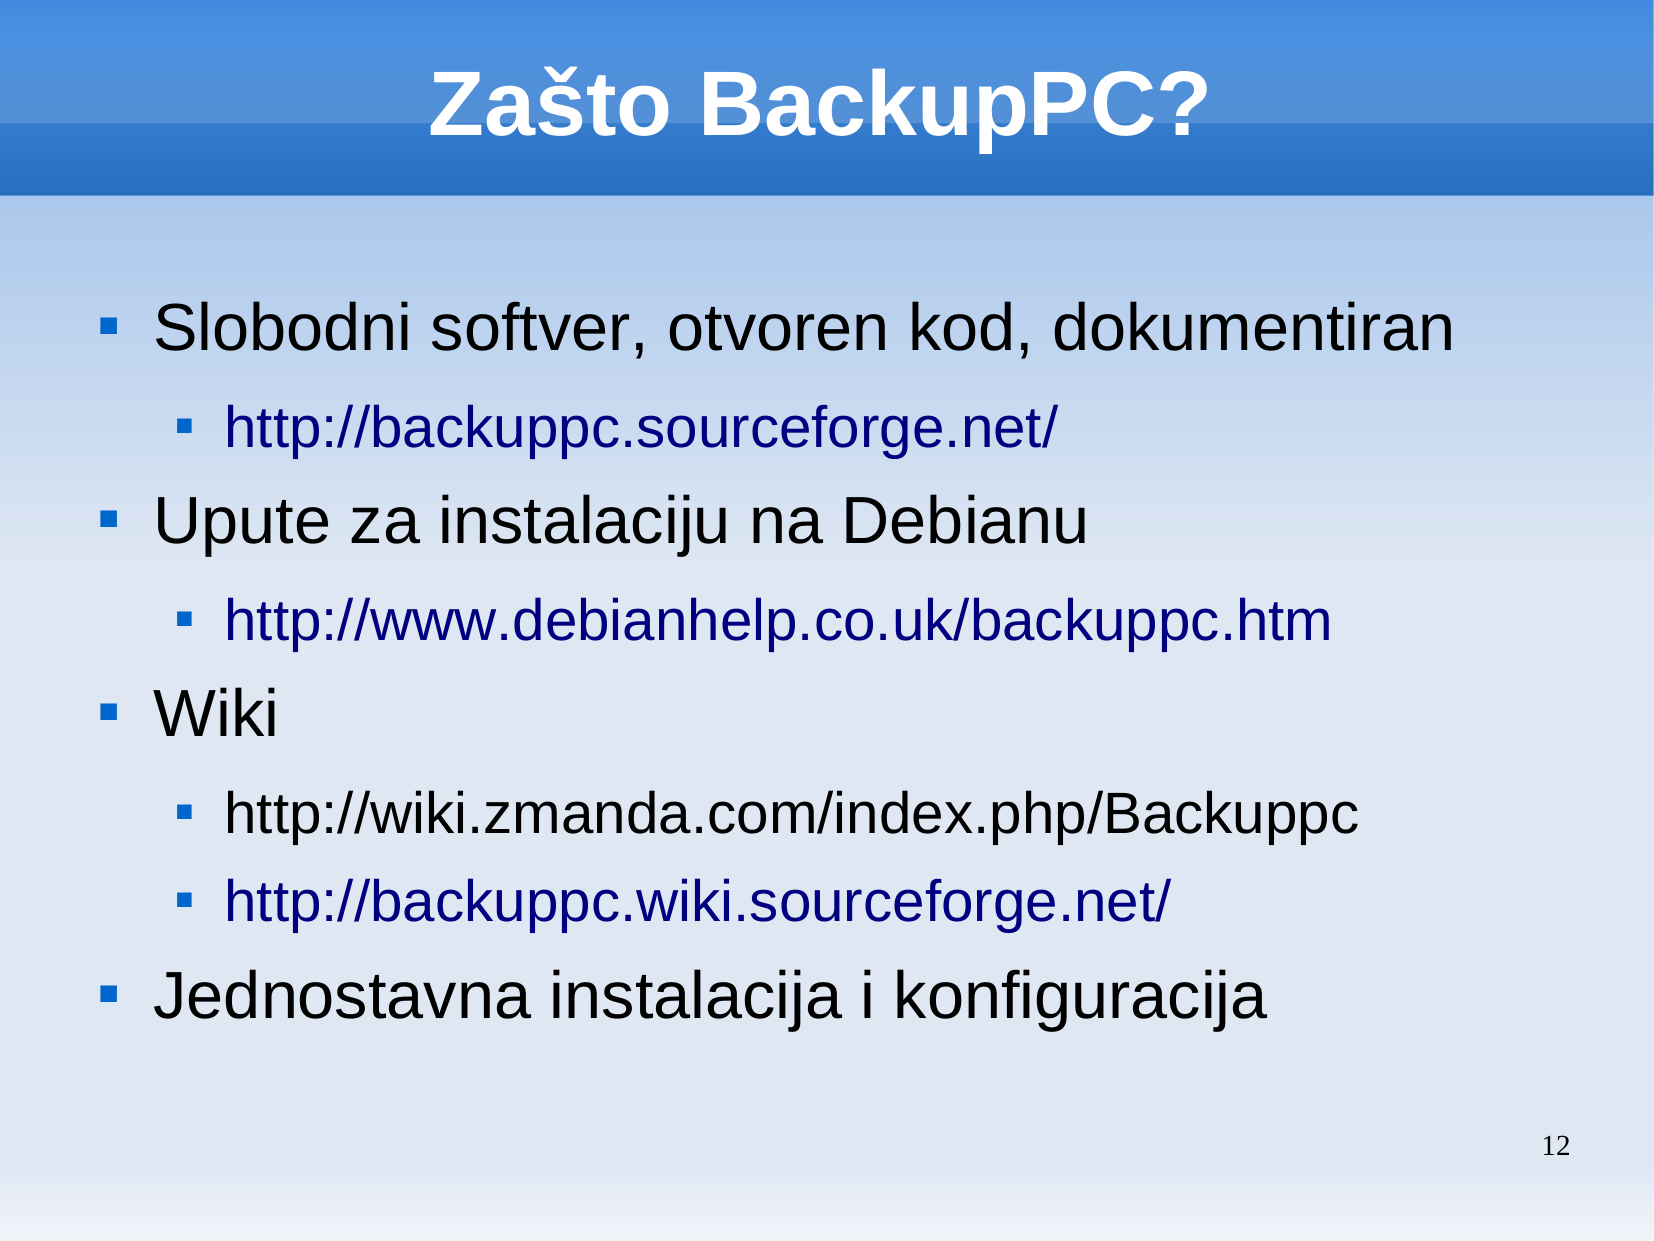

# Zašto BackupPC?
Slobodni softver, otvoren kod, dokumentiran
http://backuppc.sourceforge.net/
Upute za instalaciju na Debianu
http://www.debianhelp.co.uk/backuppc.htm
Wiki
http://wiki.zmanda.com/index.php/Backuppc
http://backuppc.wiki.sourceforge.net/
Jednostavna instalacija i konfiguracija
12